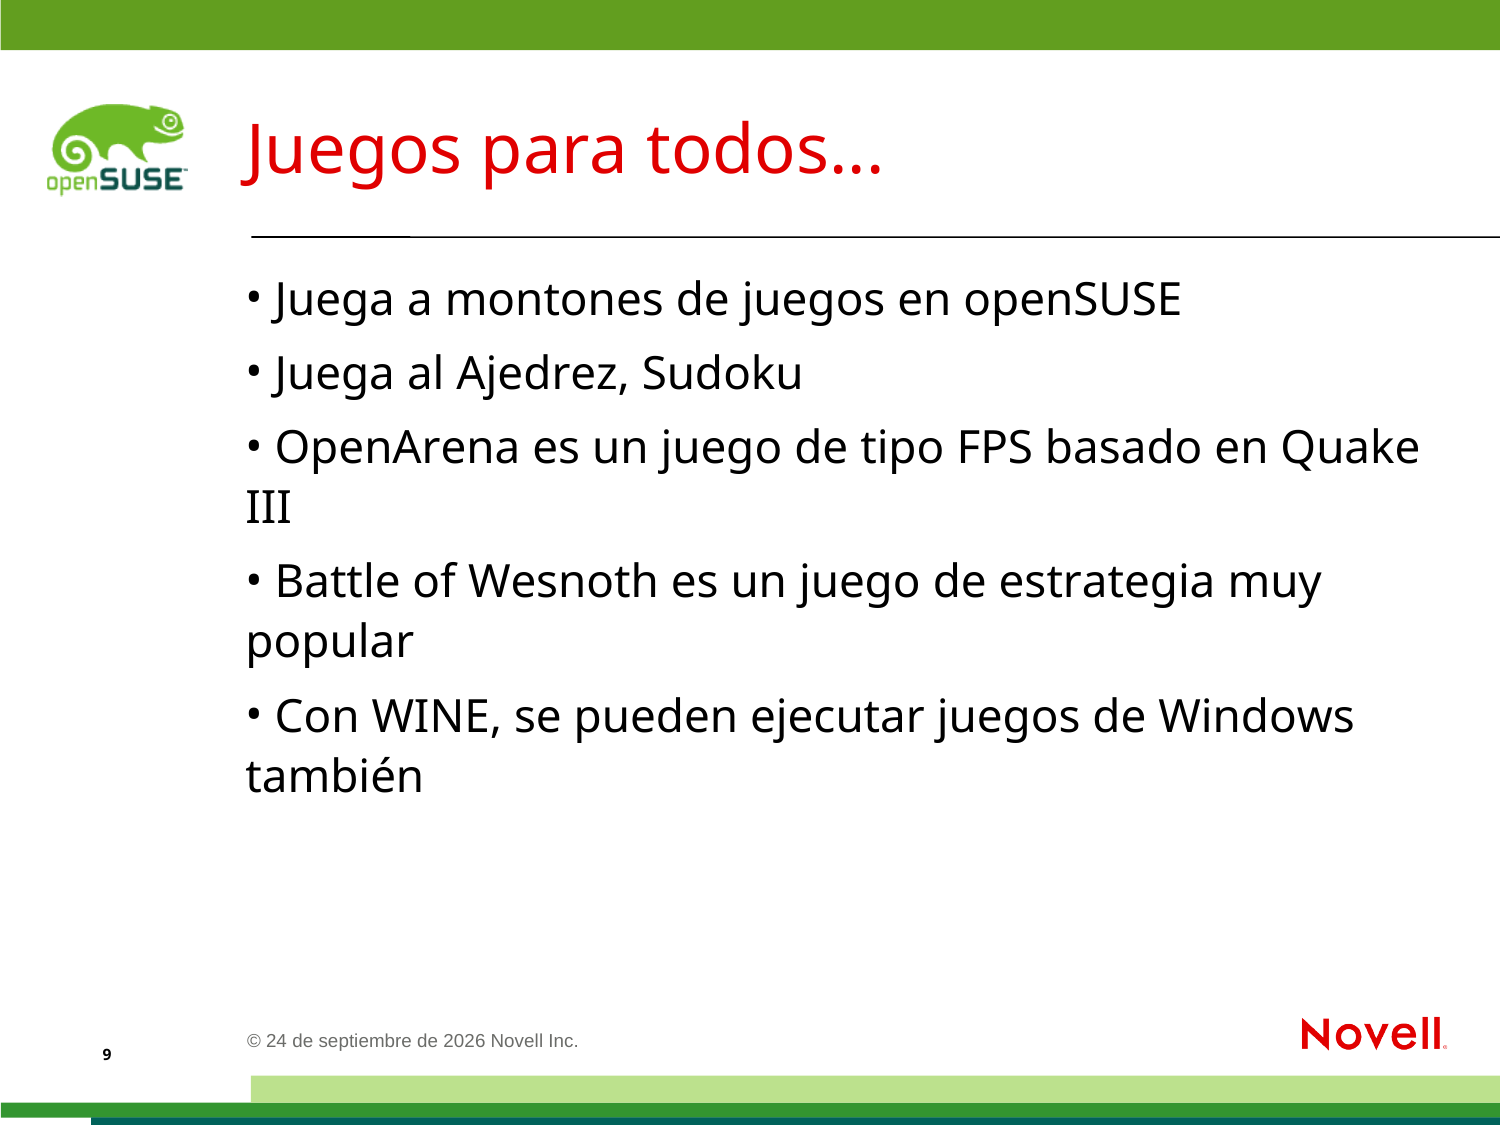

# Juegos para todos...
 Juega a montones de juegos en openSUSE
 Juega al Ajedrez, Sudoku
 OpenArena es un juego de tipo FPS basado en Quake III
 Battle of Wesnoth es un juego de estrategia muy popular
 Con WINE, se pueden ejecutar juegos de Windows también